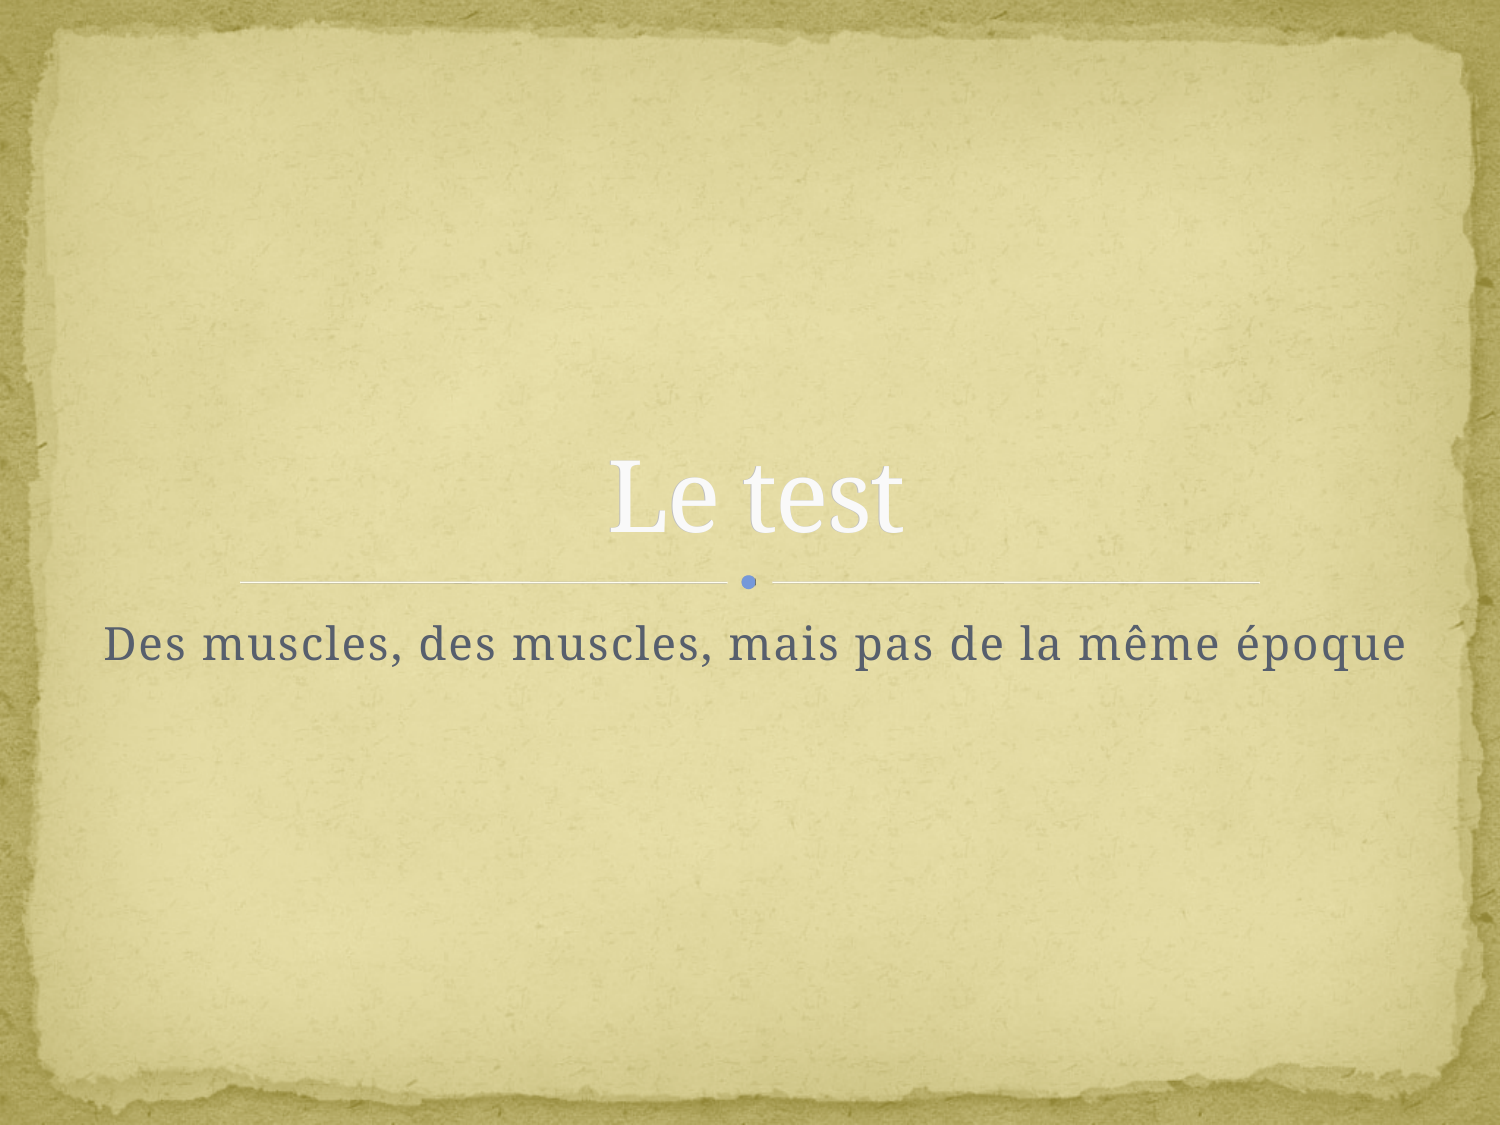

Le test
# Des muscles, des muscles, mais pas de la même époque